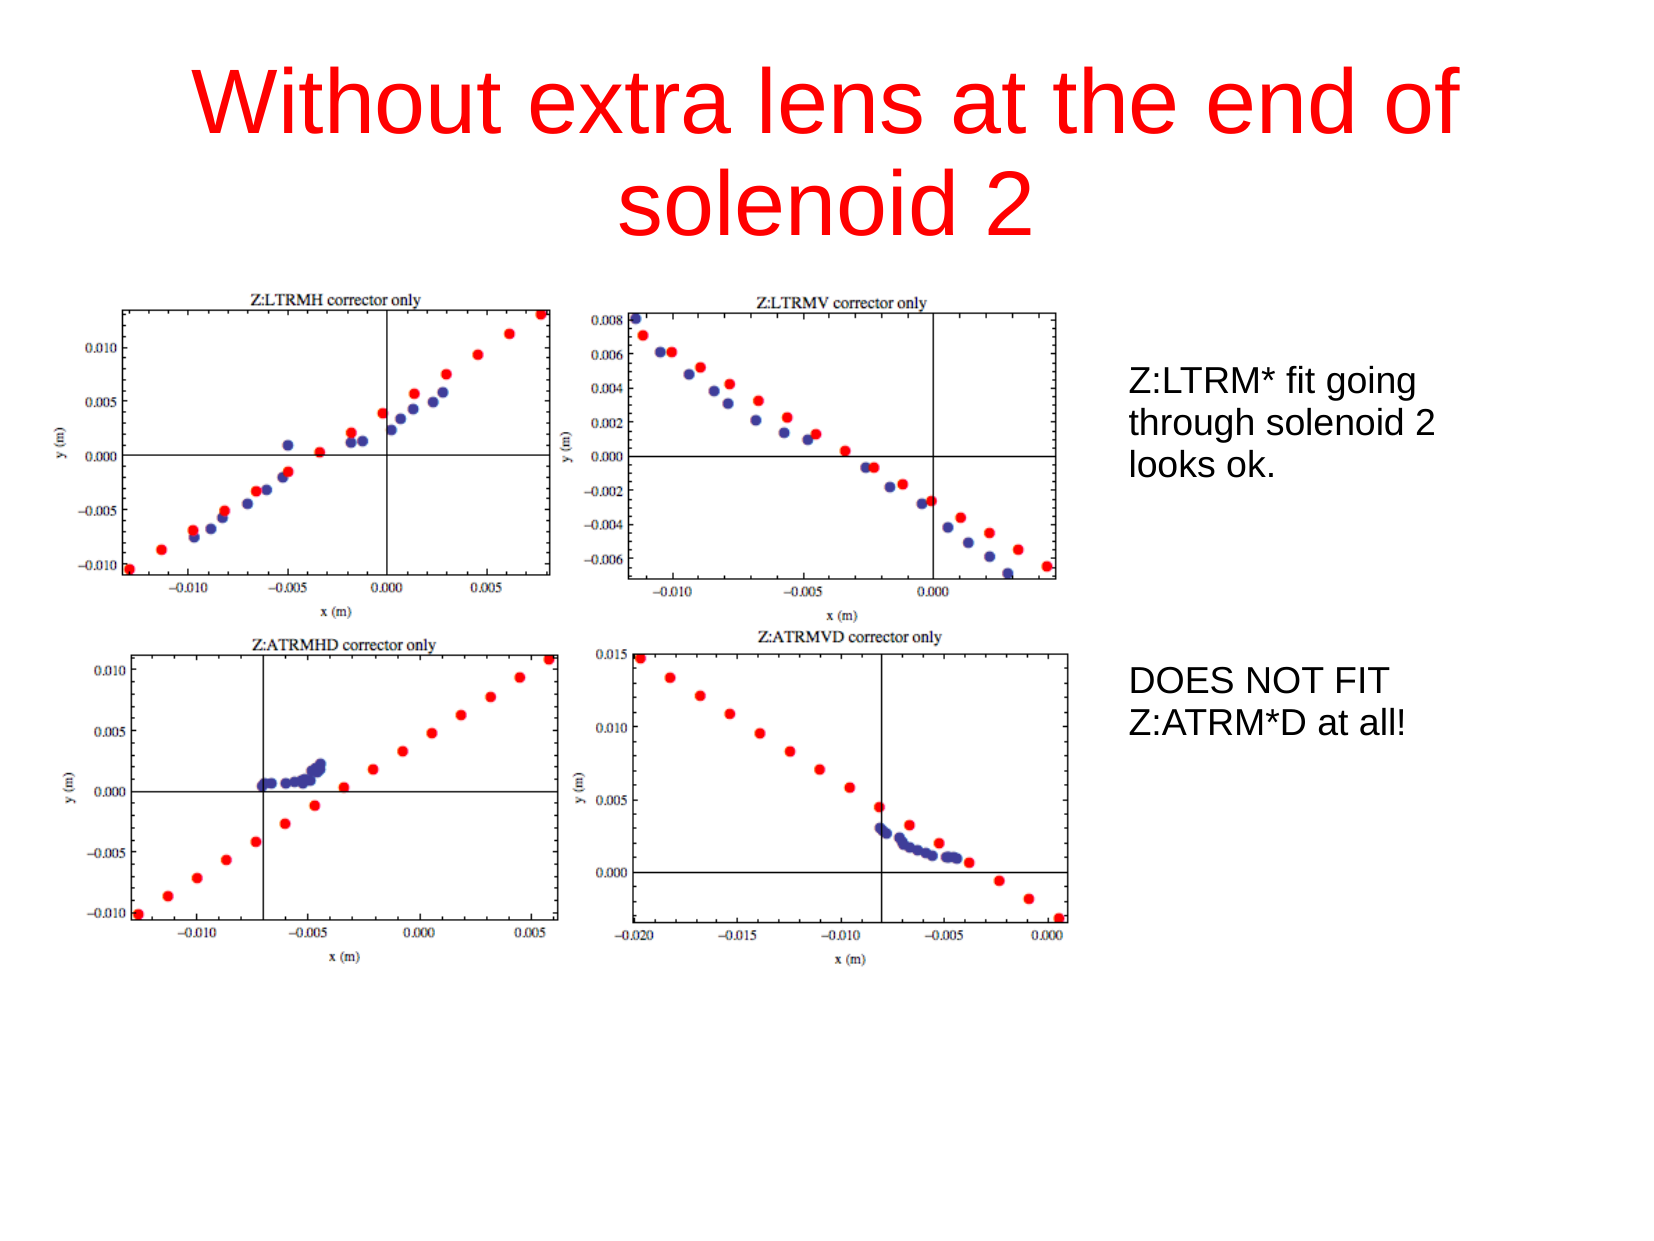

# Without extra lens at the end of solenoid 2
Z:LTRM* fit going through solenoid 2 looks ok.
DOES NOT FIT Z:ATRM*D at all!